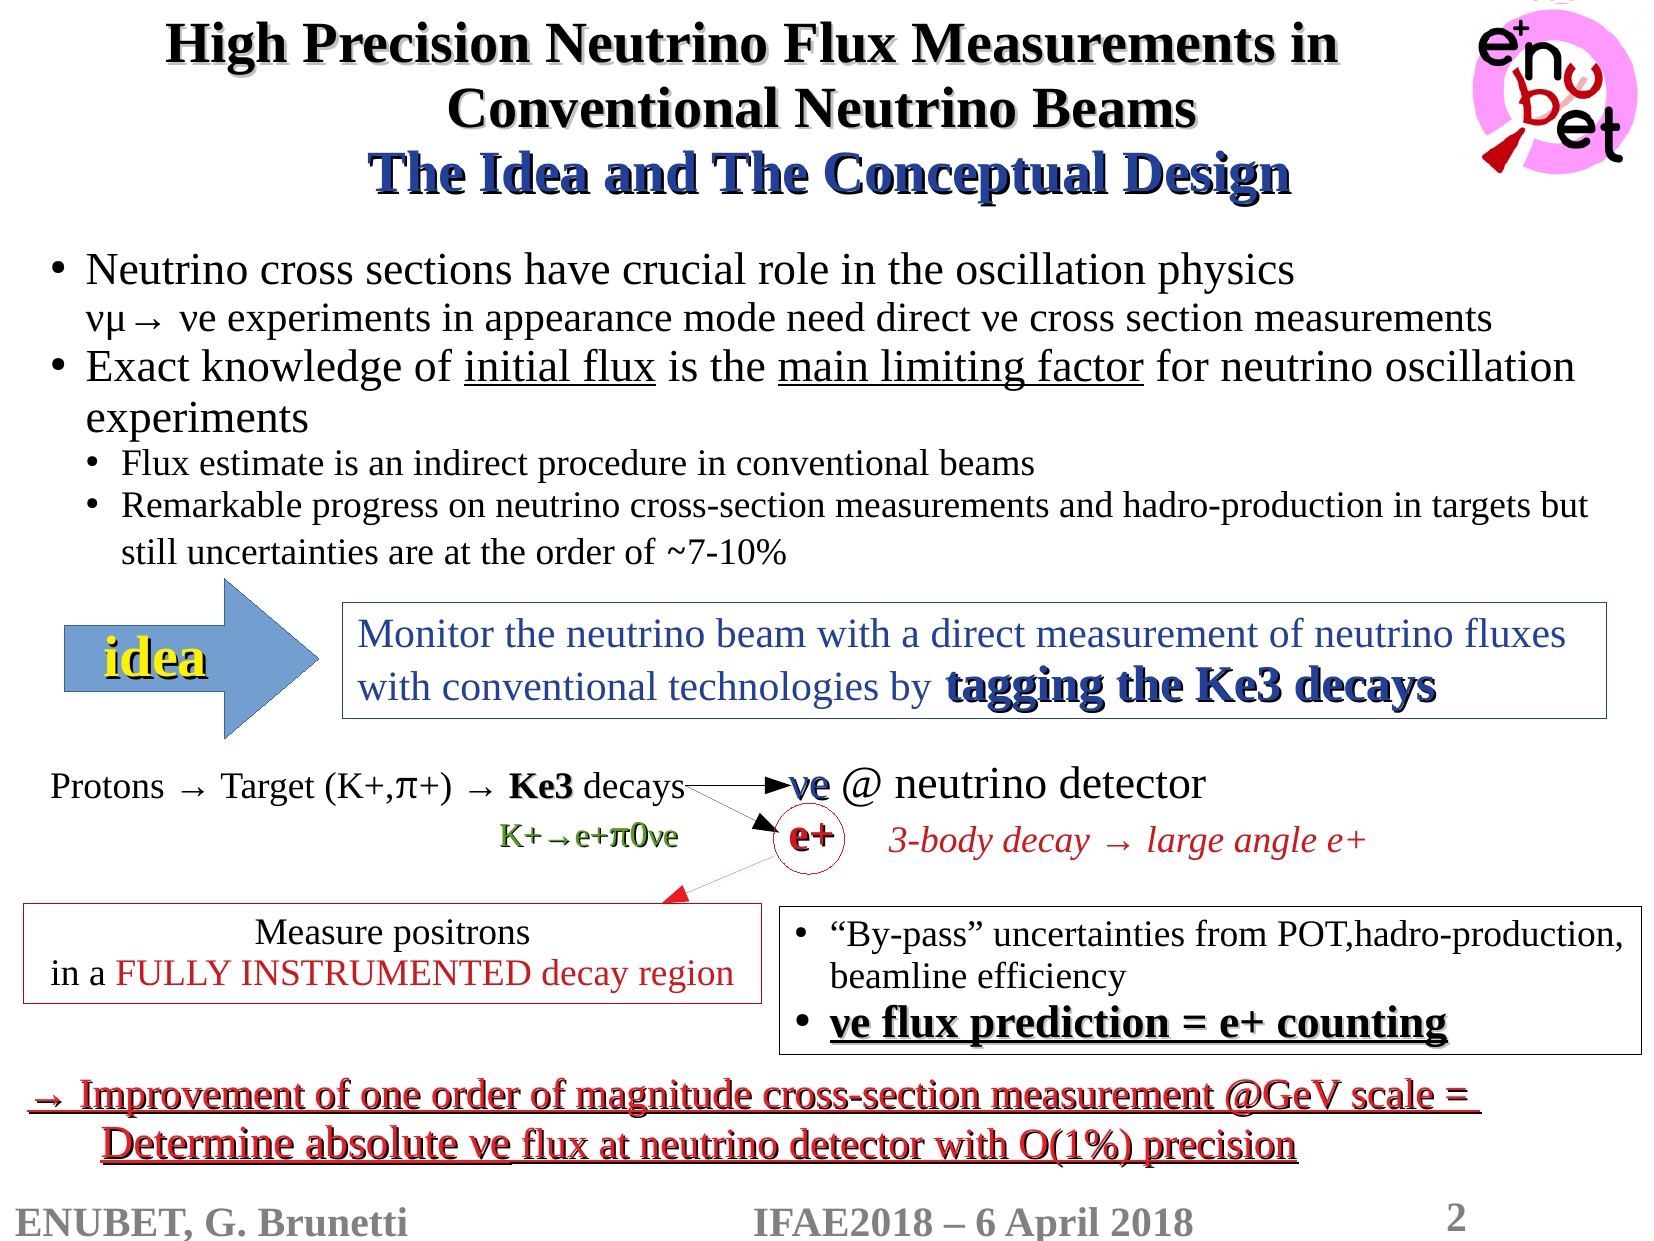

# High Precision Neutrino Flux Measurements in 		Conventional Neutrino Beams The Idea and The Conceptual Design
Neutrino cross sections have crucial role in the oscillation physics 				νμ→ νe experiments in appearance mode need direct νe cross section measurements
Exact knowledge of initial flux is the main limiting factor for neutrino oscillation experiments
Flux estimate is an indirect procedure in conventional beams
Remarkable progress on neutrino cross-section measurements and hadro-production in targets but still uncertainties are at the order of ~7-10%
idea
Monitor the neutrino beam with a direct measurement of neutrino fluxes with conventional technologies by tagging the Ke3 decays
Protons → Target (K+,π+) → Ke3 decays 		νe @ neutrino detector																e+
K+→e+π0νe
3-body decay → large angle e+
Measure positrons
in a FULLY INSTRUMENTED decay region
“By-pass” uncertainties from POT,hadro-production, beamline efficiency
νe flux prediction = e+ counting
→ Improvement of one order of magnitude cross-section measurement @GeV scale =
	Determine absolute νe flux at neutrino detector with O(1%) precision